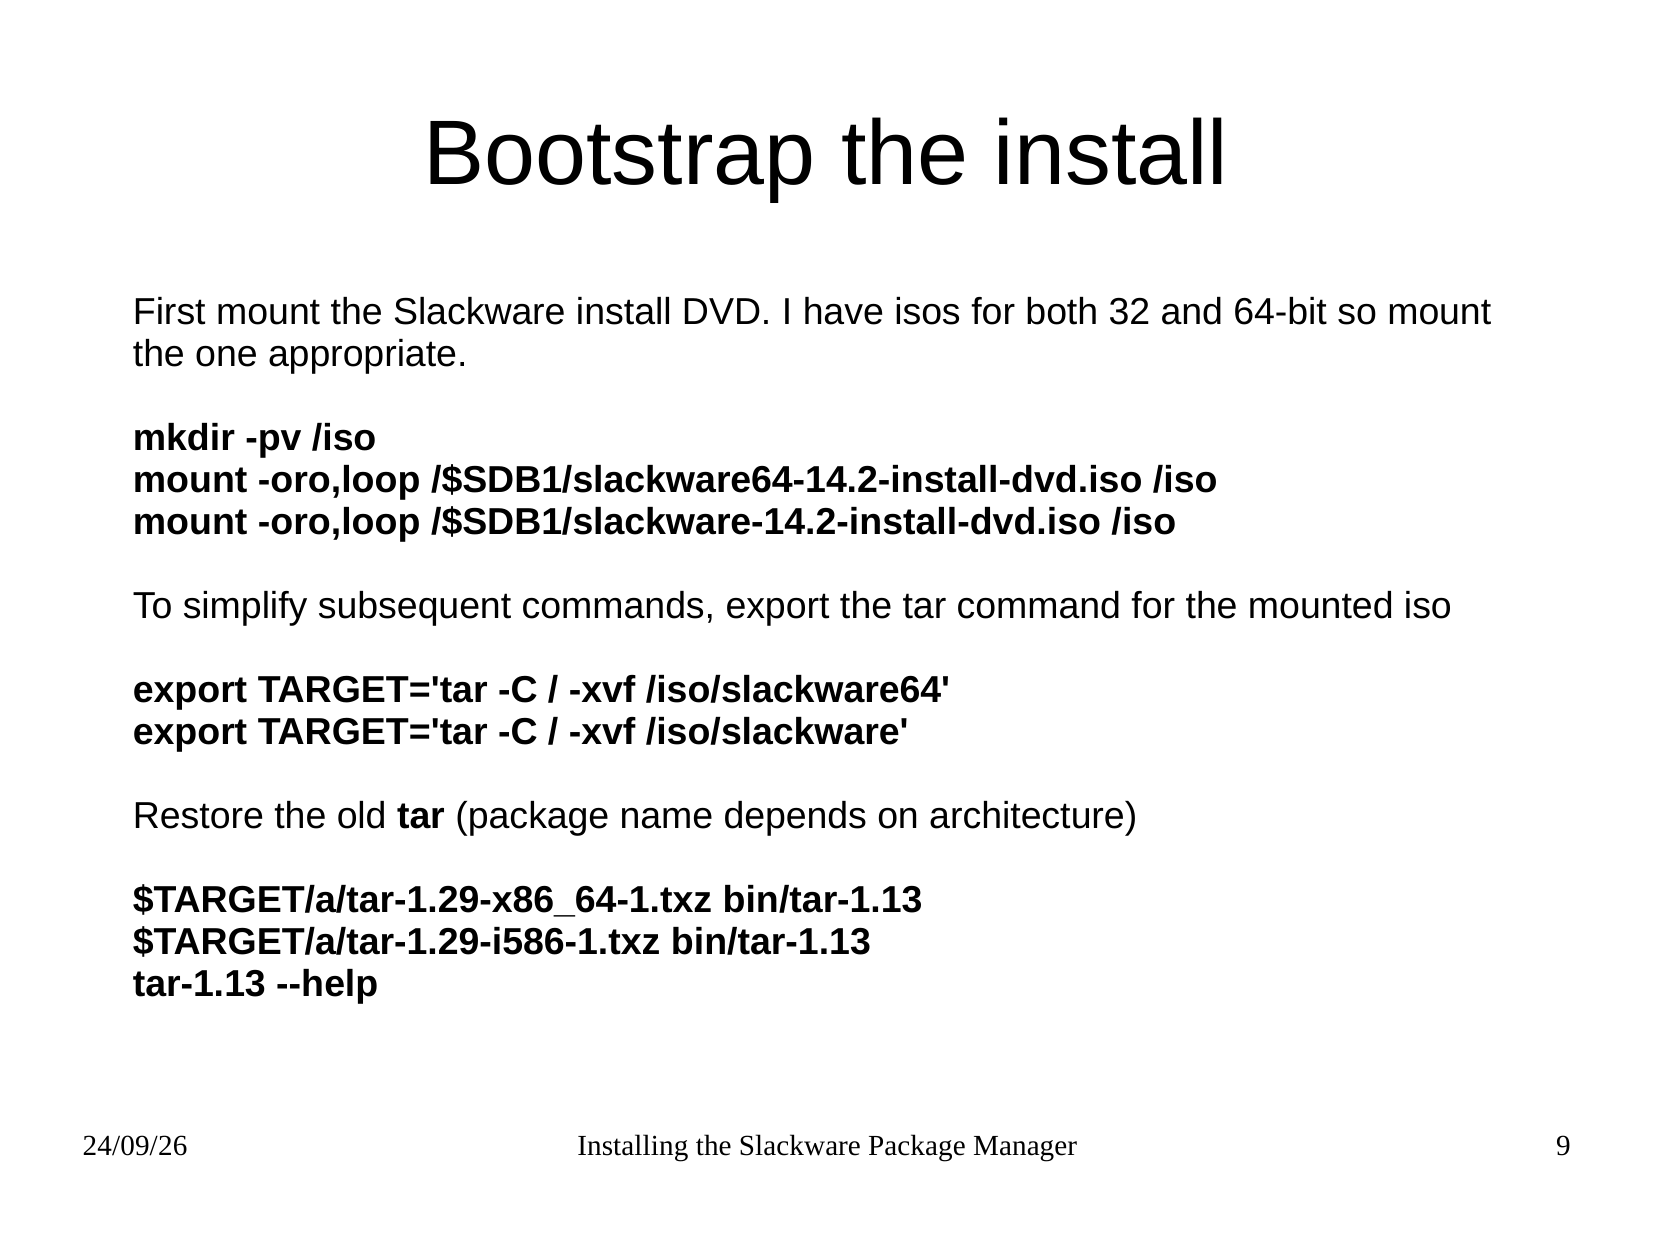

# Bootstrap the install
First mount the Slackware install DVD. I have isos for both 32 and 64-bit so mount the one appropriate.
mkdir -pv /iso
mount -oro,loop /$SDB1/slackware64-14.2-install-dvd.iso /iso
mount -oro,loop /$SDB1/slackware-14.2-install-dvd.iso /iso
To simplify subsequent commands, export the tar command for the mounted iso
export TARGET='tar -C / -xvf /iso/slackware64'
export TARGET='tar -C / -xvf /iso/slackware'
Restore the old tar (package name depends on architecture)
$TARGET/a/tar-1.29-x86_64-1.txz bin/tar-1.13
$TARGET/a/tar-1.29-i586-1.txz bin/tar-1.13
tar-1.13 --help
Installing the Slackware Package Manager
9